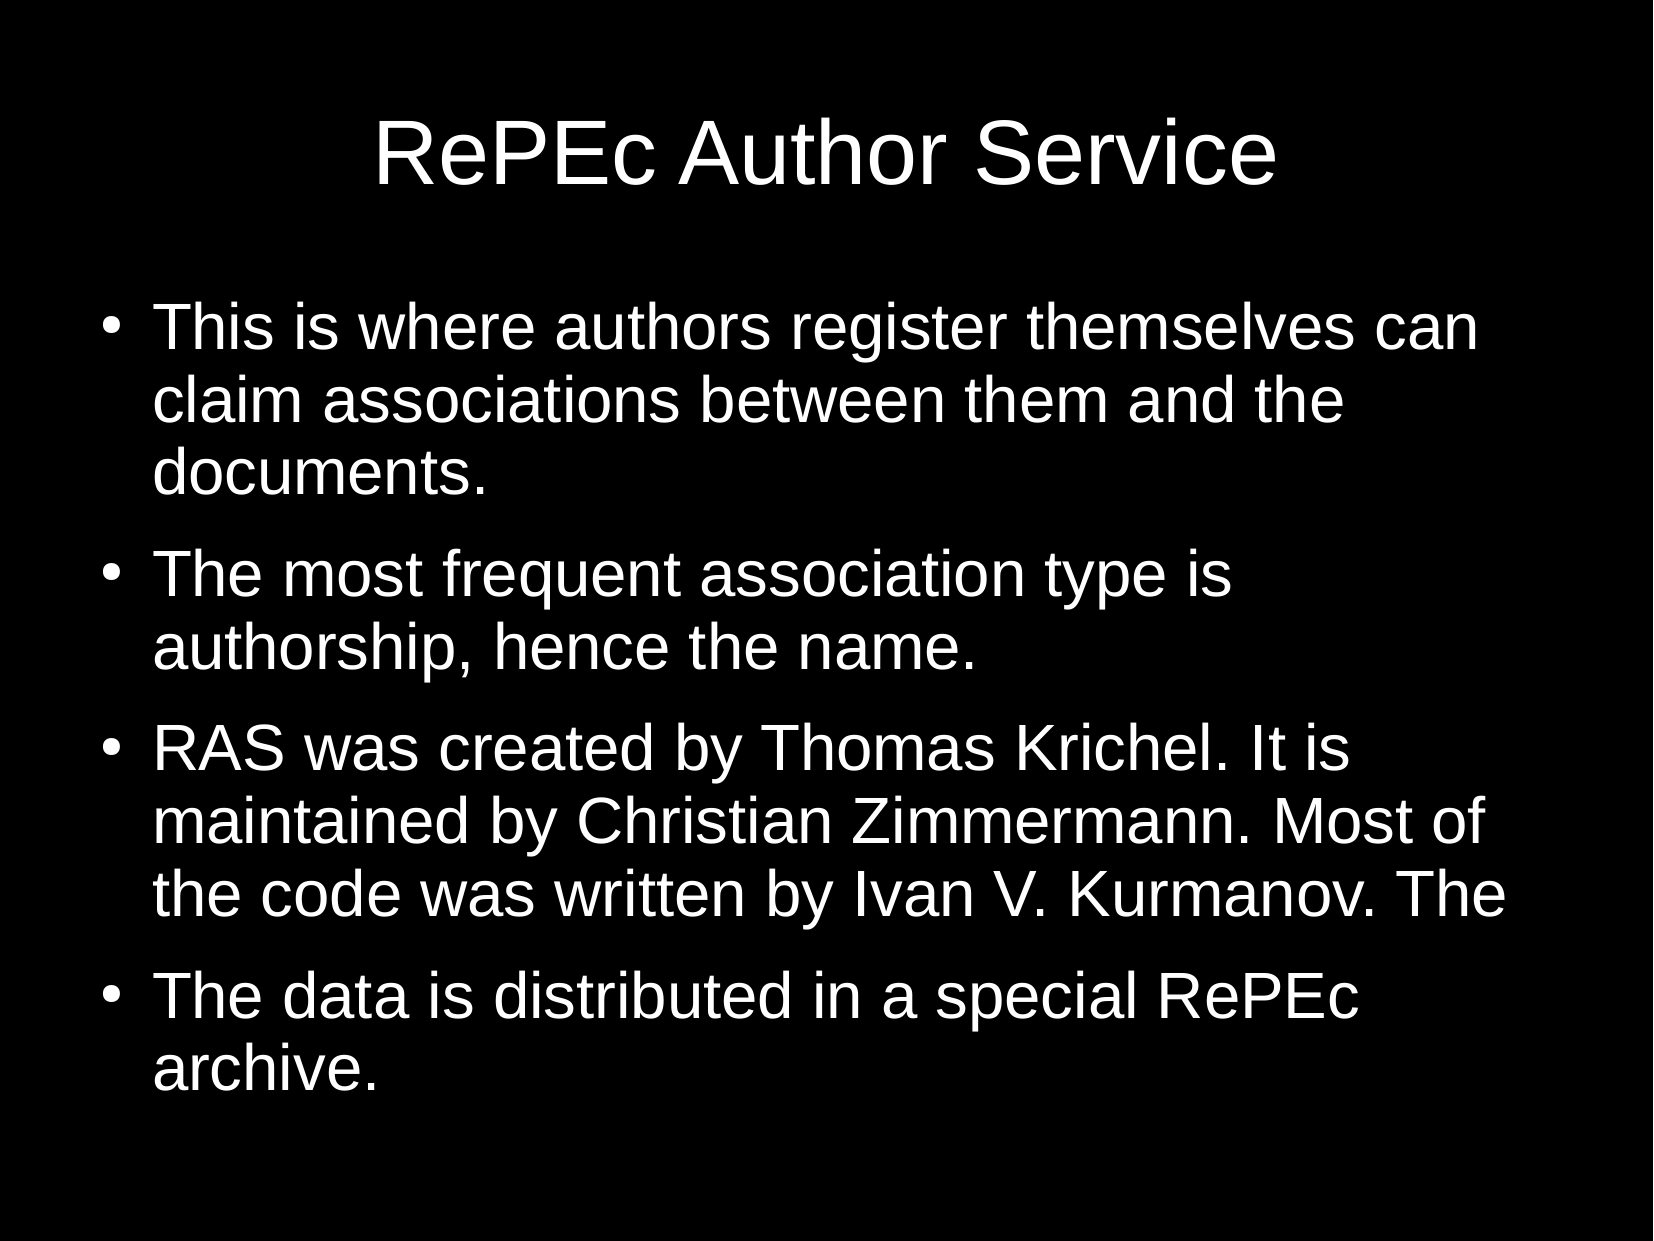

# RePEc Author Service
This is where authors register themselves can claim associations between them and the documents.
The most frequent association type is authorship, hence the name.
RAS was created by Thomas Krichel. It is maintained by Christian Zimmermann. Most of the code was written by Ivan V. Kurmanov. The
The data is distributed in a special RePEc archive.